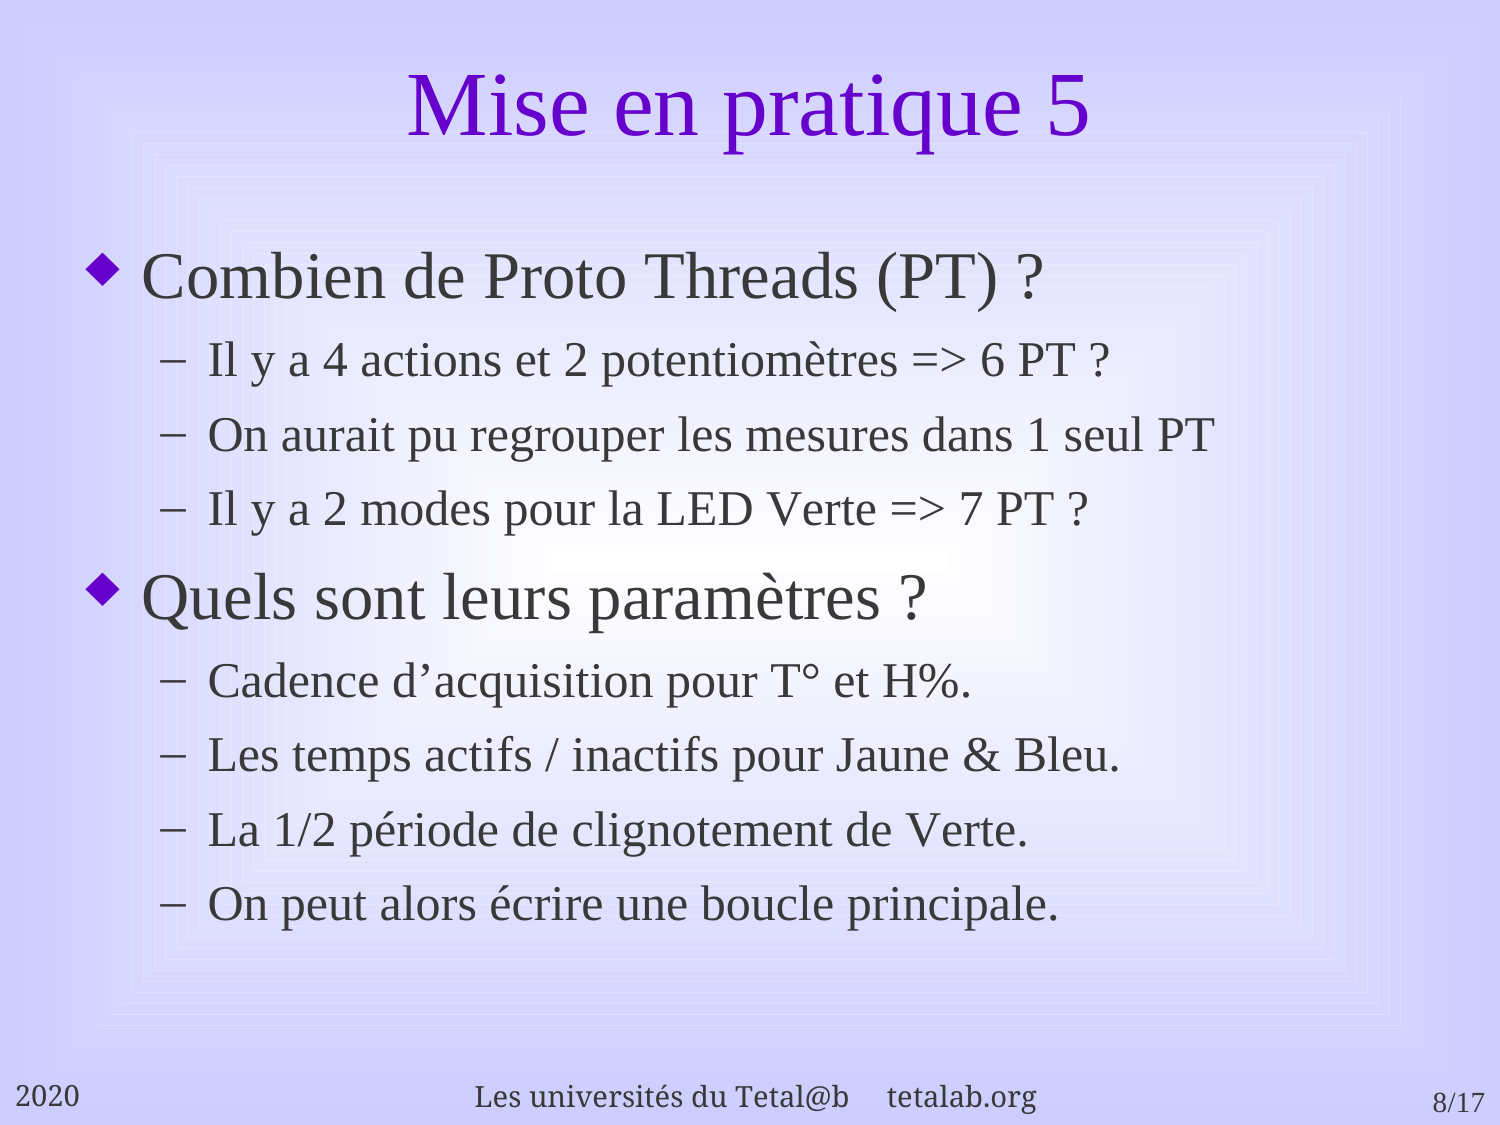

# Mise en pratique 5
Combien de Proto Threads (PT) ?
Il y a 4 actions et 2 potentiomètres => 6 PT ?
On aurait pu regrouper les mesures dans 1 seul PT
Il y a 2 modes pour la LED Verte => 7 PT ?
Quels sont leurs paramètres ?
Cadence d’acquisition pour T° et H%.
Les temps actifs / inactifs pour Jaune & Bleu.
La 1/2 période de clignotement de Verte.
On peut alors écrire une boucle principale.
2020
Les universités du Tetal@b tetalab.org
8